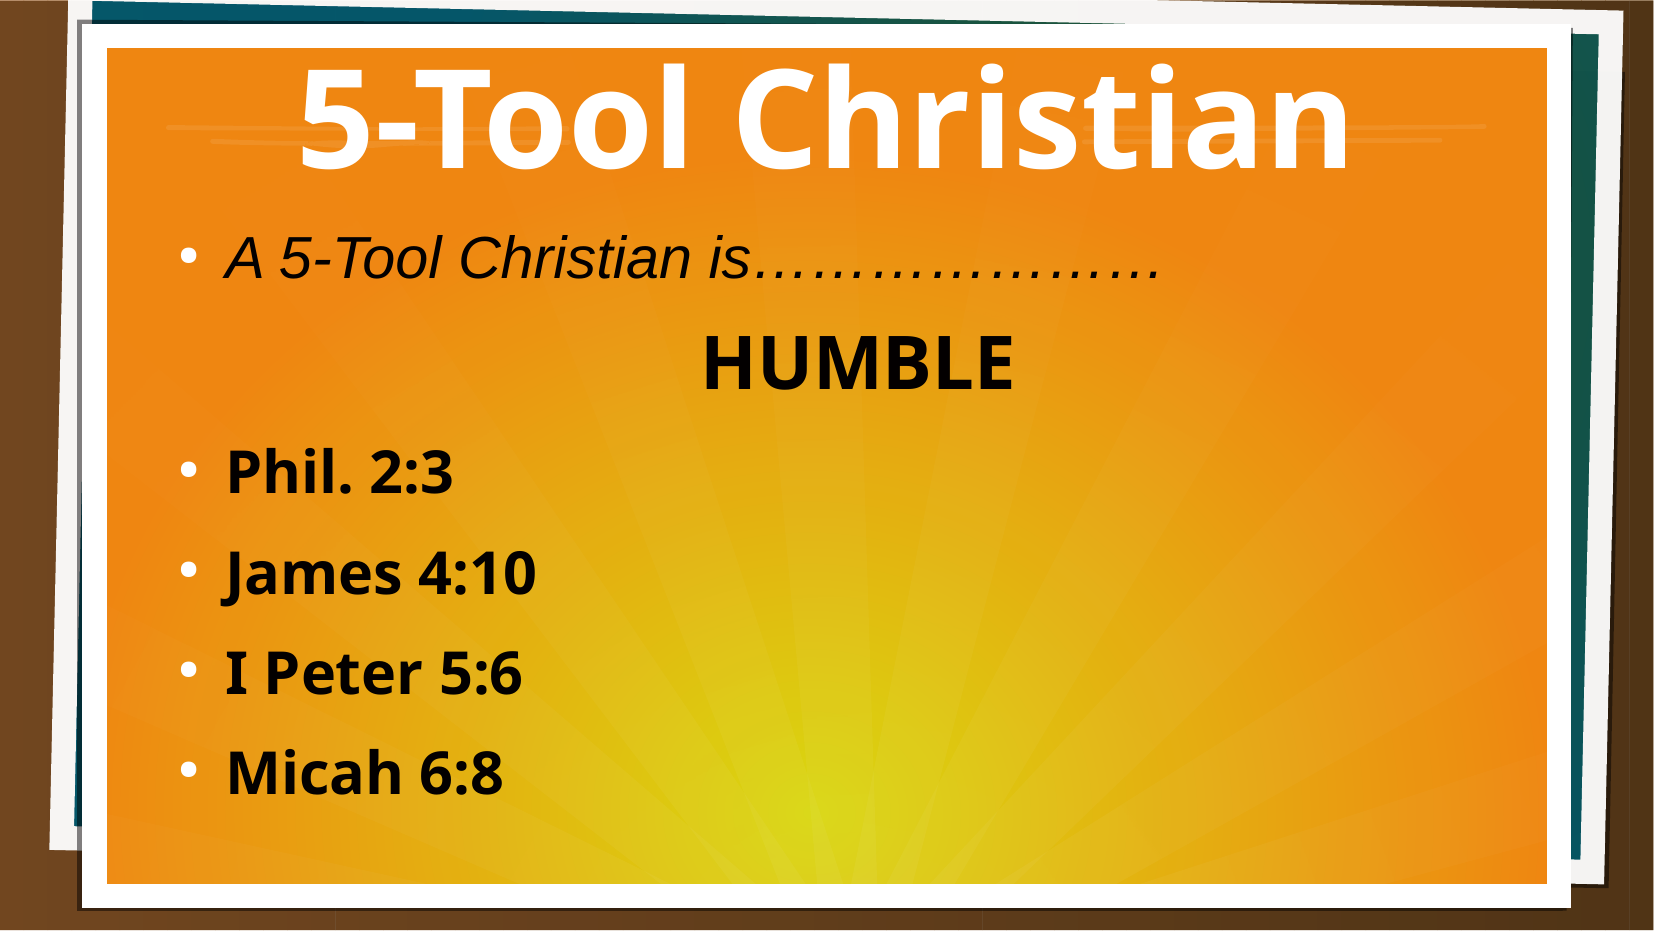

# 5-Tool Christian
A 5-Tool Christian is…………………
HUMBLE
Phil. 2:3
James 4:10
I Peter 5:6
Micah 6:8